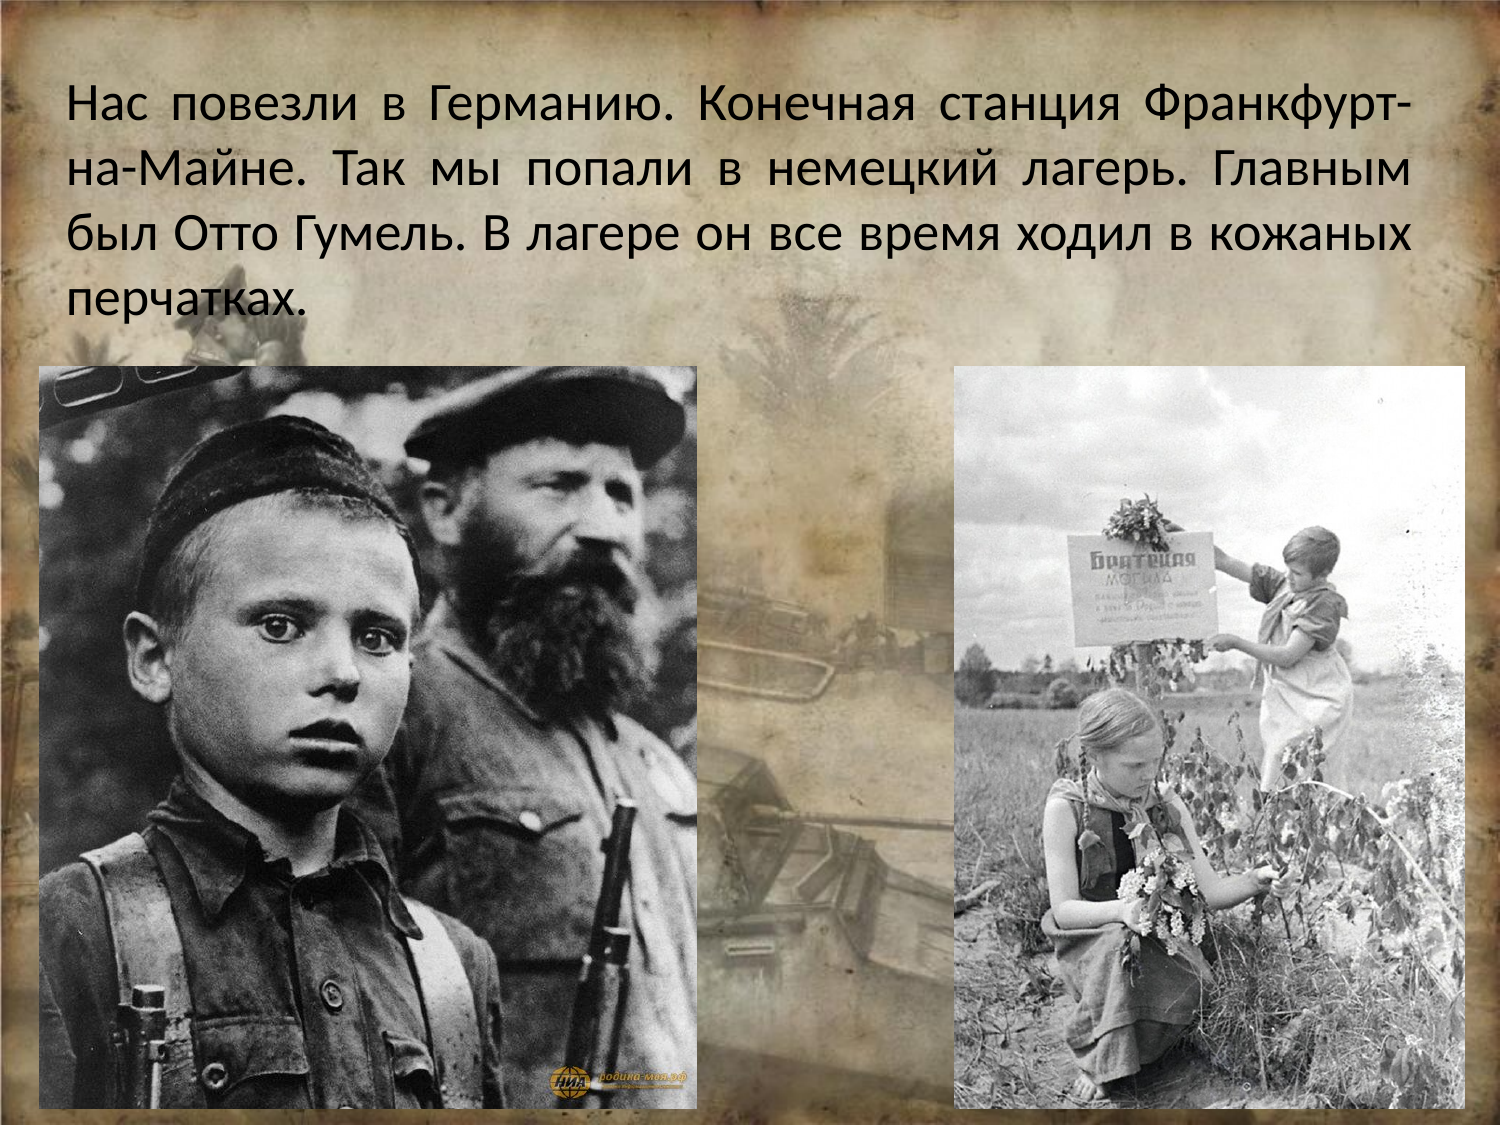

# Нас повезли в Германию. Конечная станция Франкфурт-на-Майне. Так мы попали в немецкий лагерь. Главным был Отто Гумель. В лагере он все время ходил в кожаных перчатках.